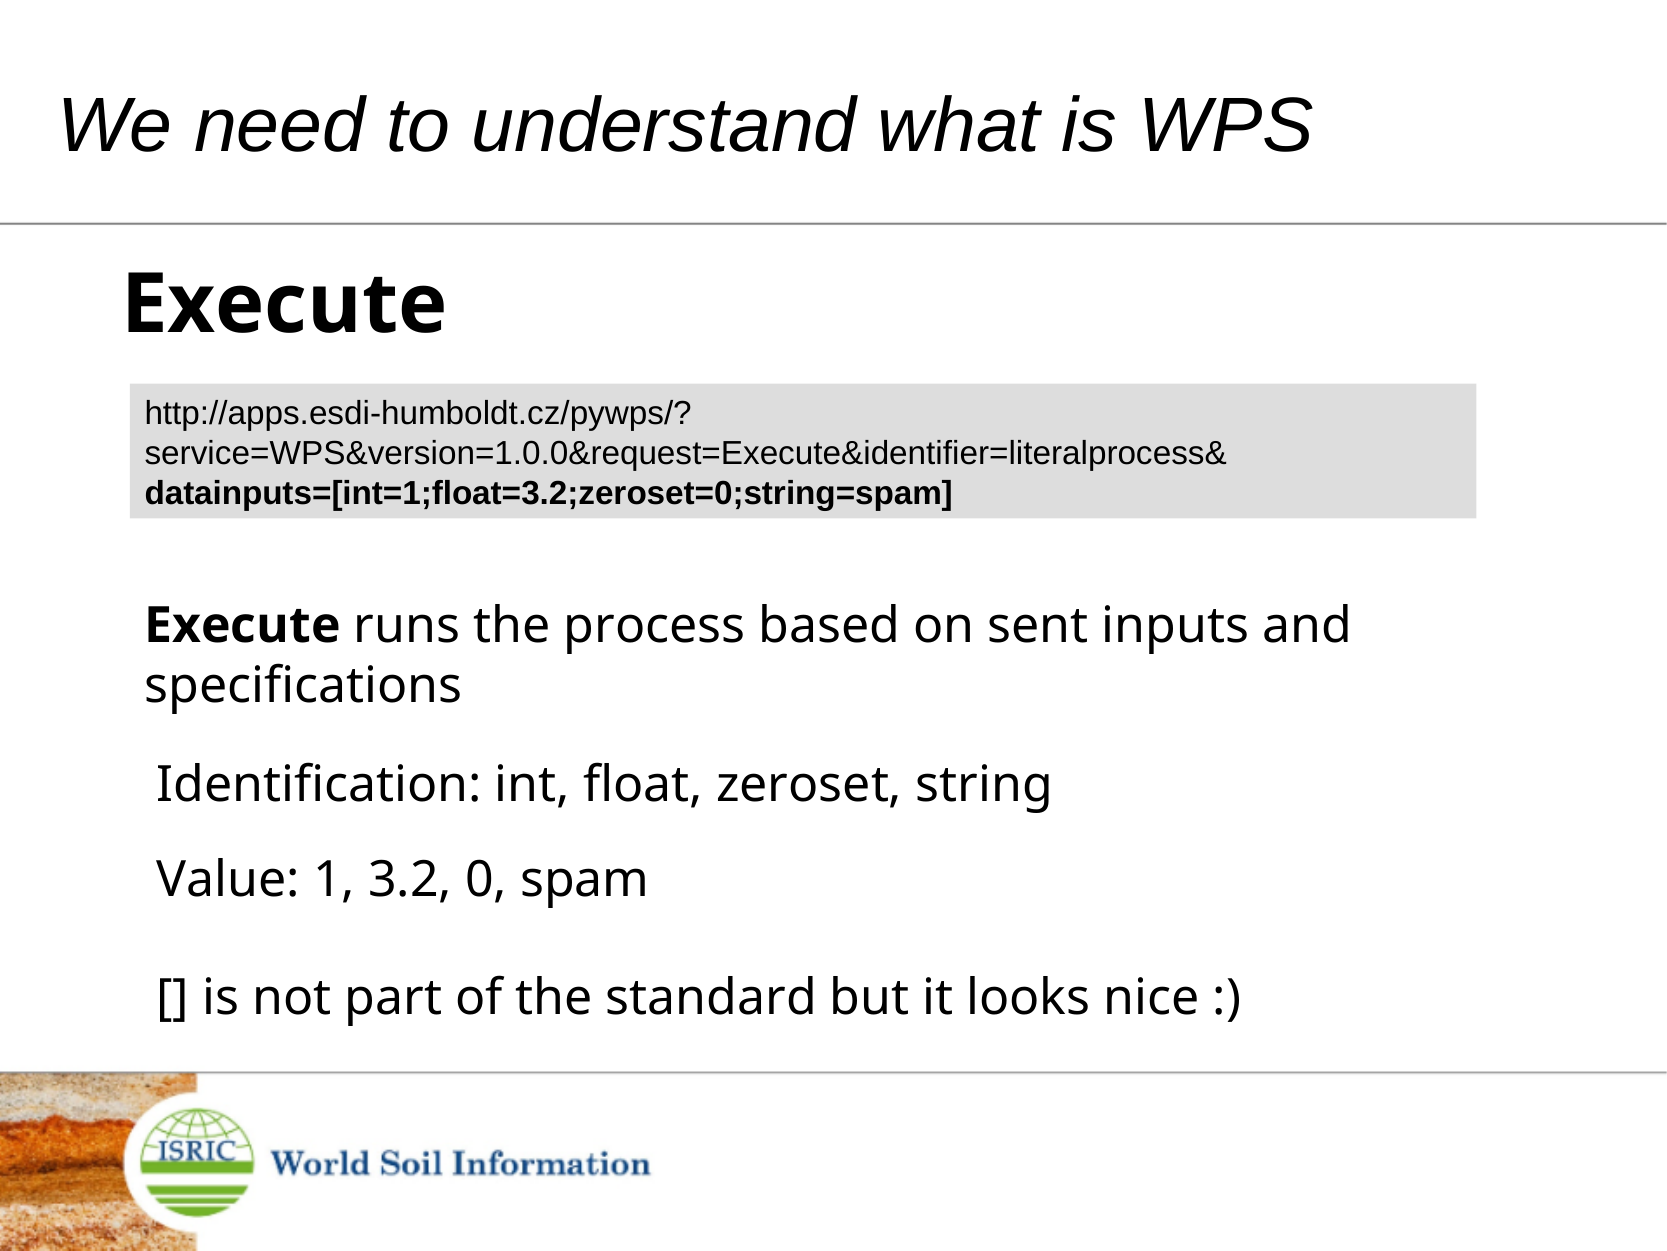

We need to understand what is WPS
Execute
http://apps.esdi-humboldt.cz/pywps/?service=WPS&version=1.0.0&request=Execute&identifier=literalprocess&
datainputs=[int=1;float=3.2;zeroset=0;string=spam]
Execute runs the process based on sent inputs and specifications
Identification: int, float, zeroset, string
Value: 1, 3.2, 0, spam
[] is not part of the standard but it looks nice :)
#